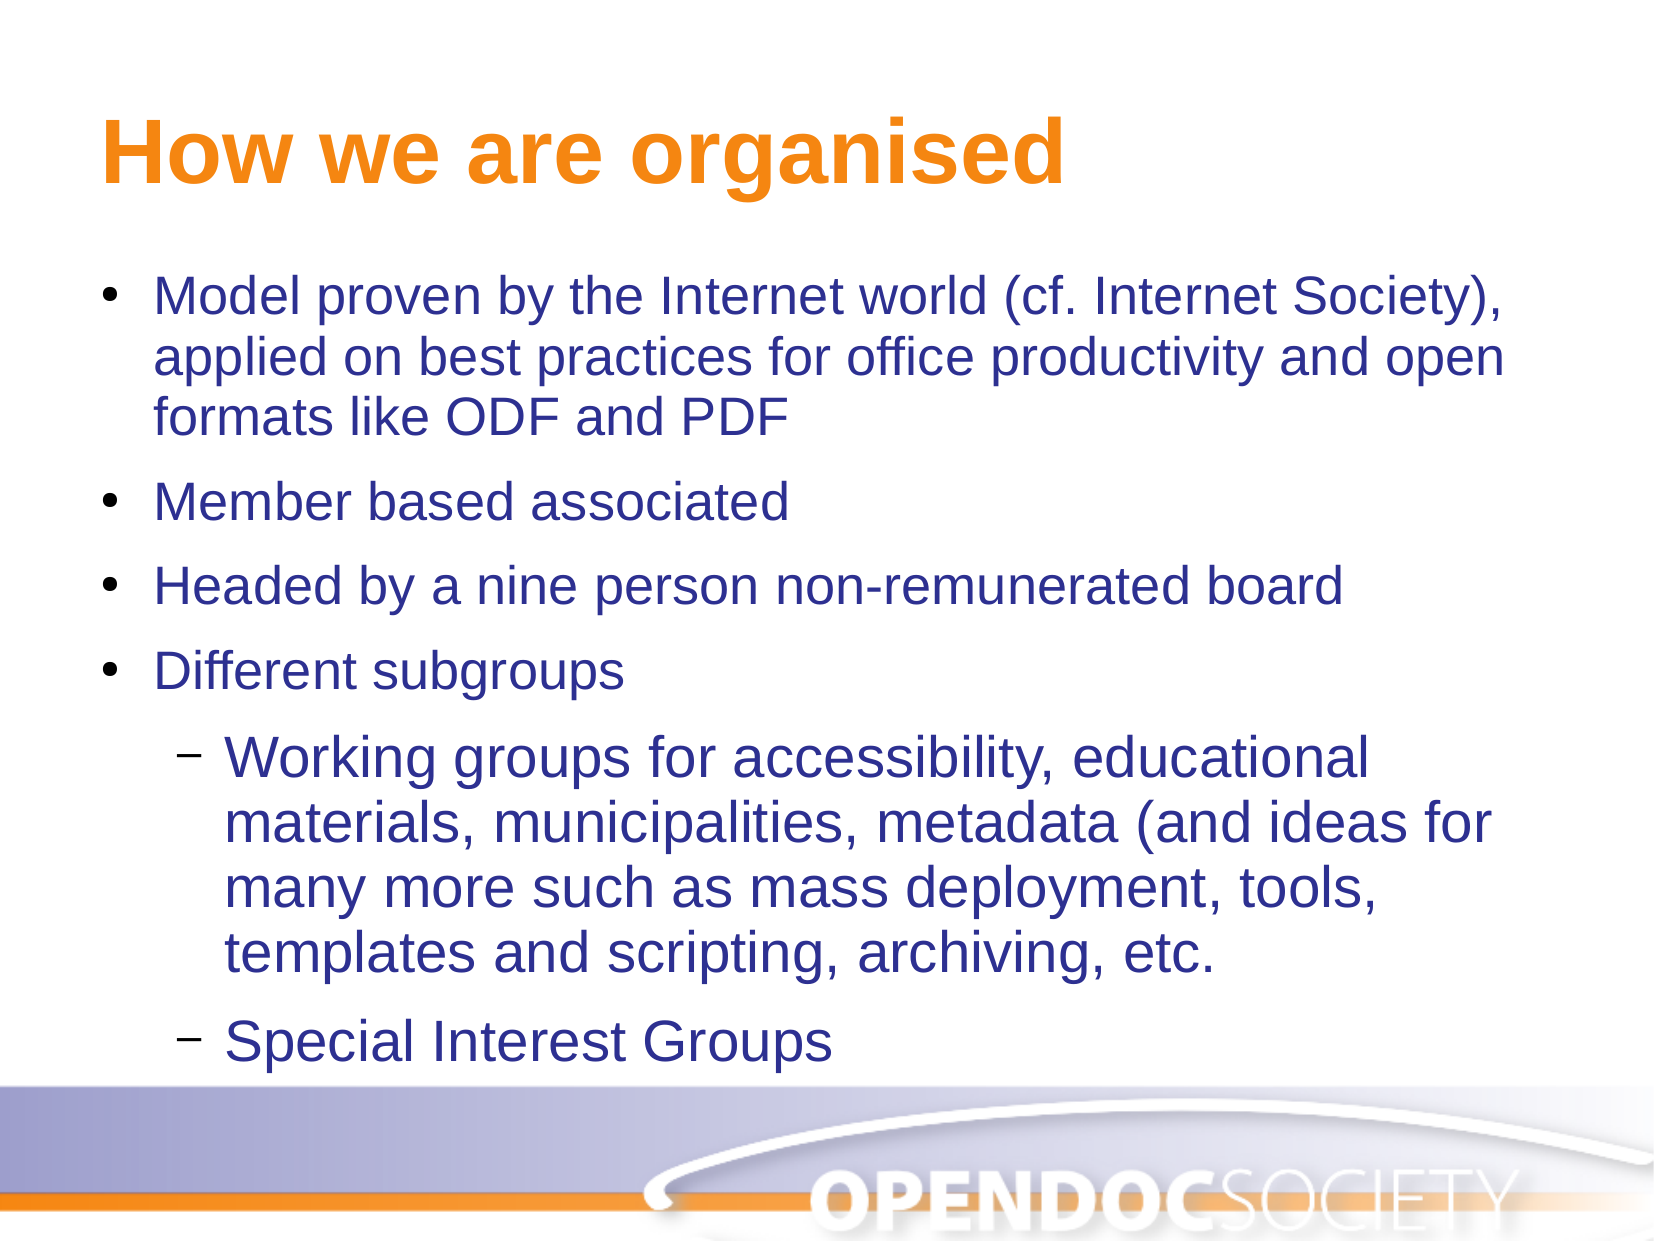

# How we are organised
Model proven by the Internet world (cf. Internet Society), applied on best practices for office productivity and open formats like ODF and PDF
Member based associated
Headed by a nine person non-remunerated board
Different subgroups
Working groups for accessibility, educational materials, municipalities, metadata (and ideas for many more such as mass deployment, tools, templates and scripting, archiving, etc.
Special Interest Groups